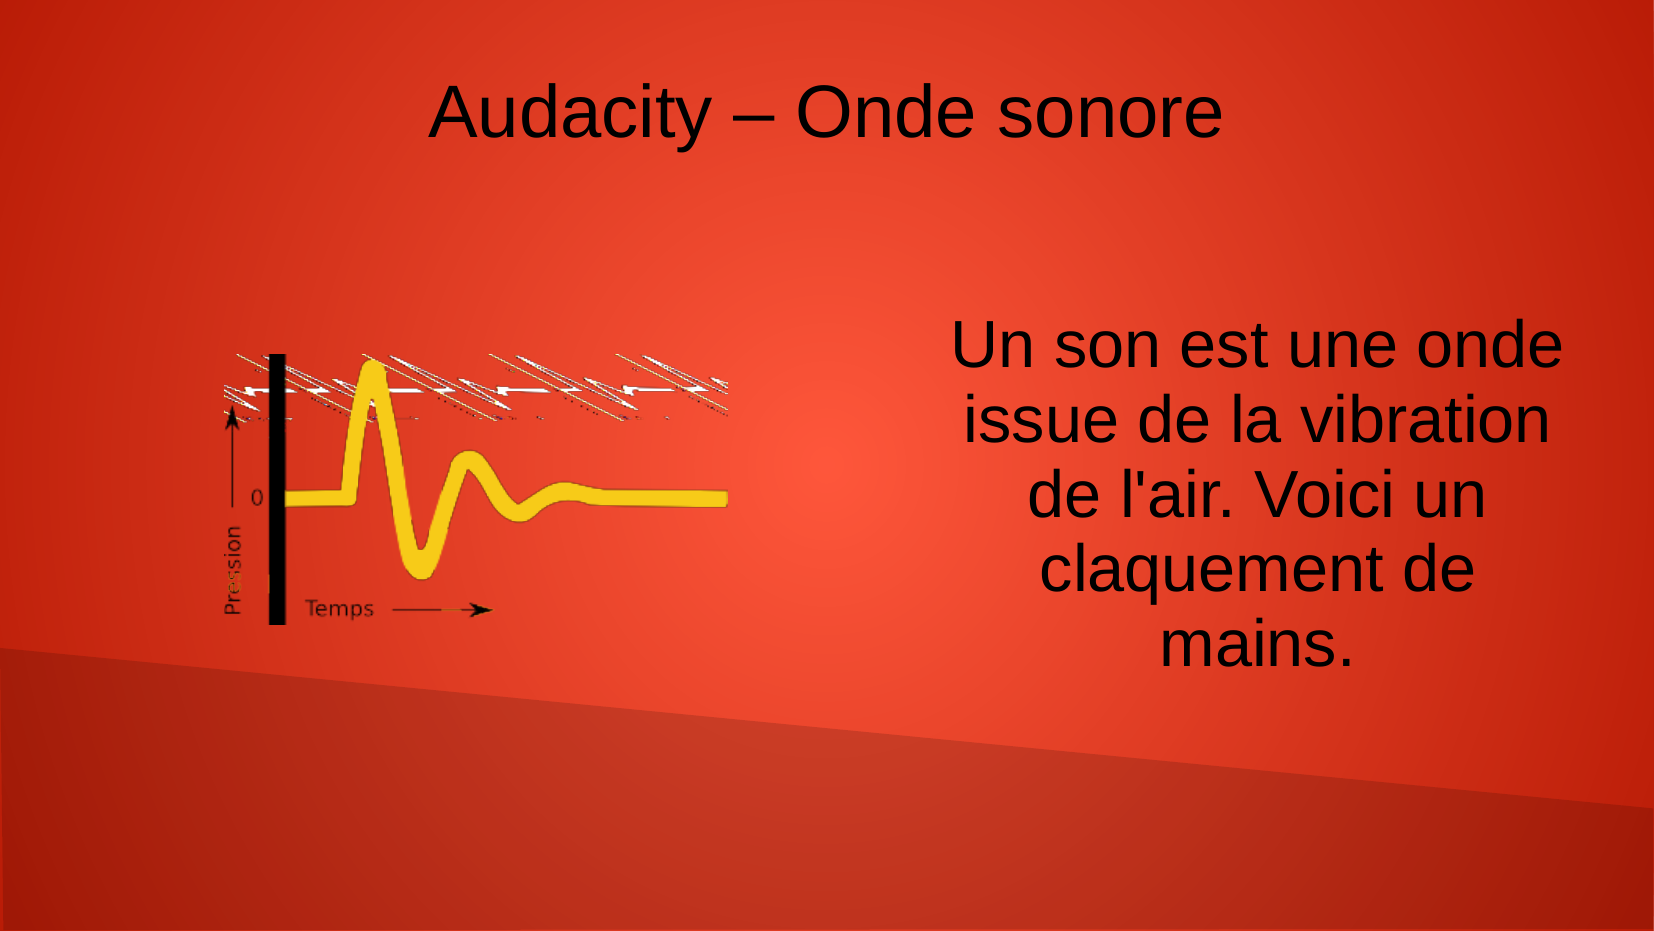

# Audacity – Onde sonore
Un son est une onde issue de la vibration de l'air. Voici un claquement de mains.